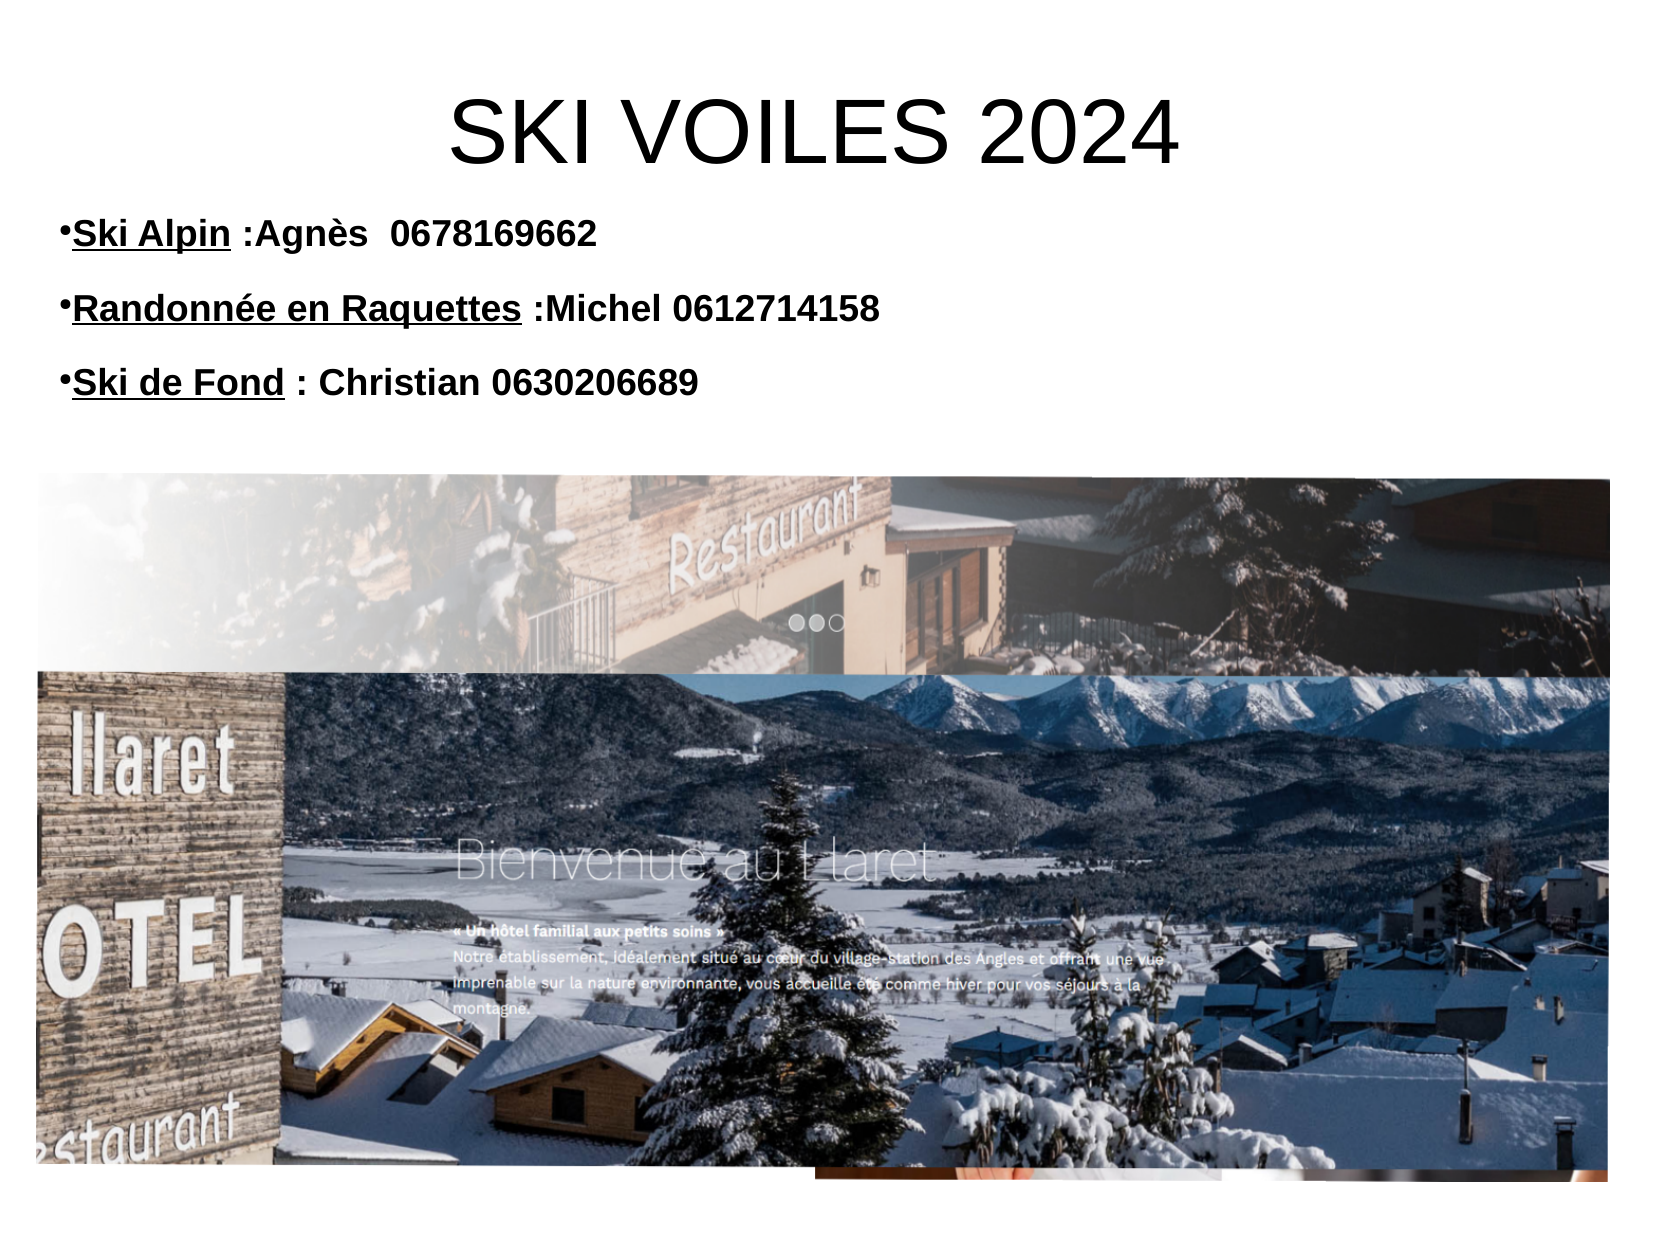

# SKI VOILES 2024
Ski Alpin :Agnès  0678169662
Randonnée en Raquettes :Michel 0612714158
Ski de Fond : Christian 0630206689